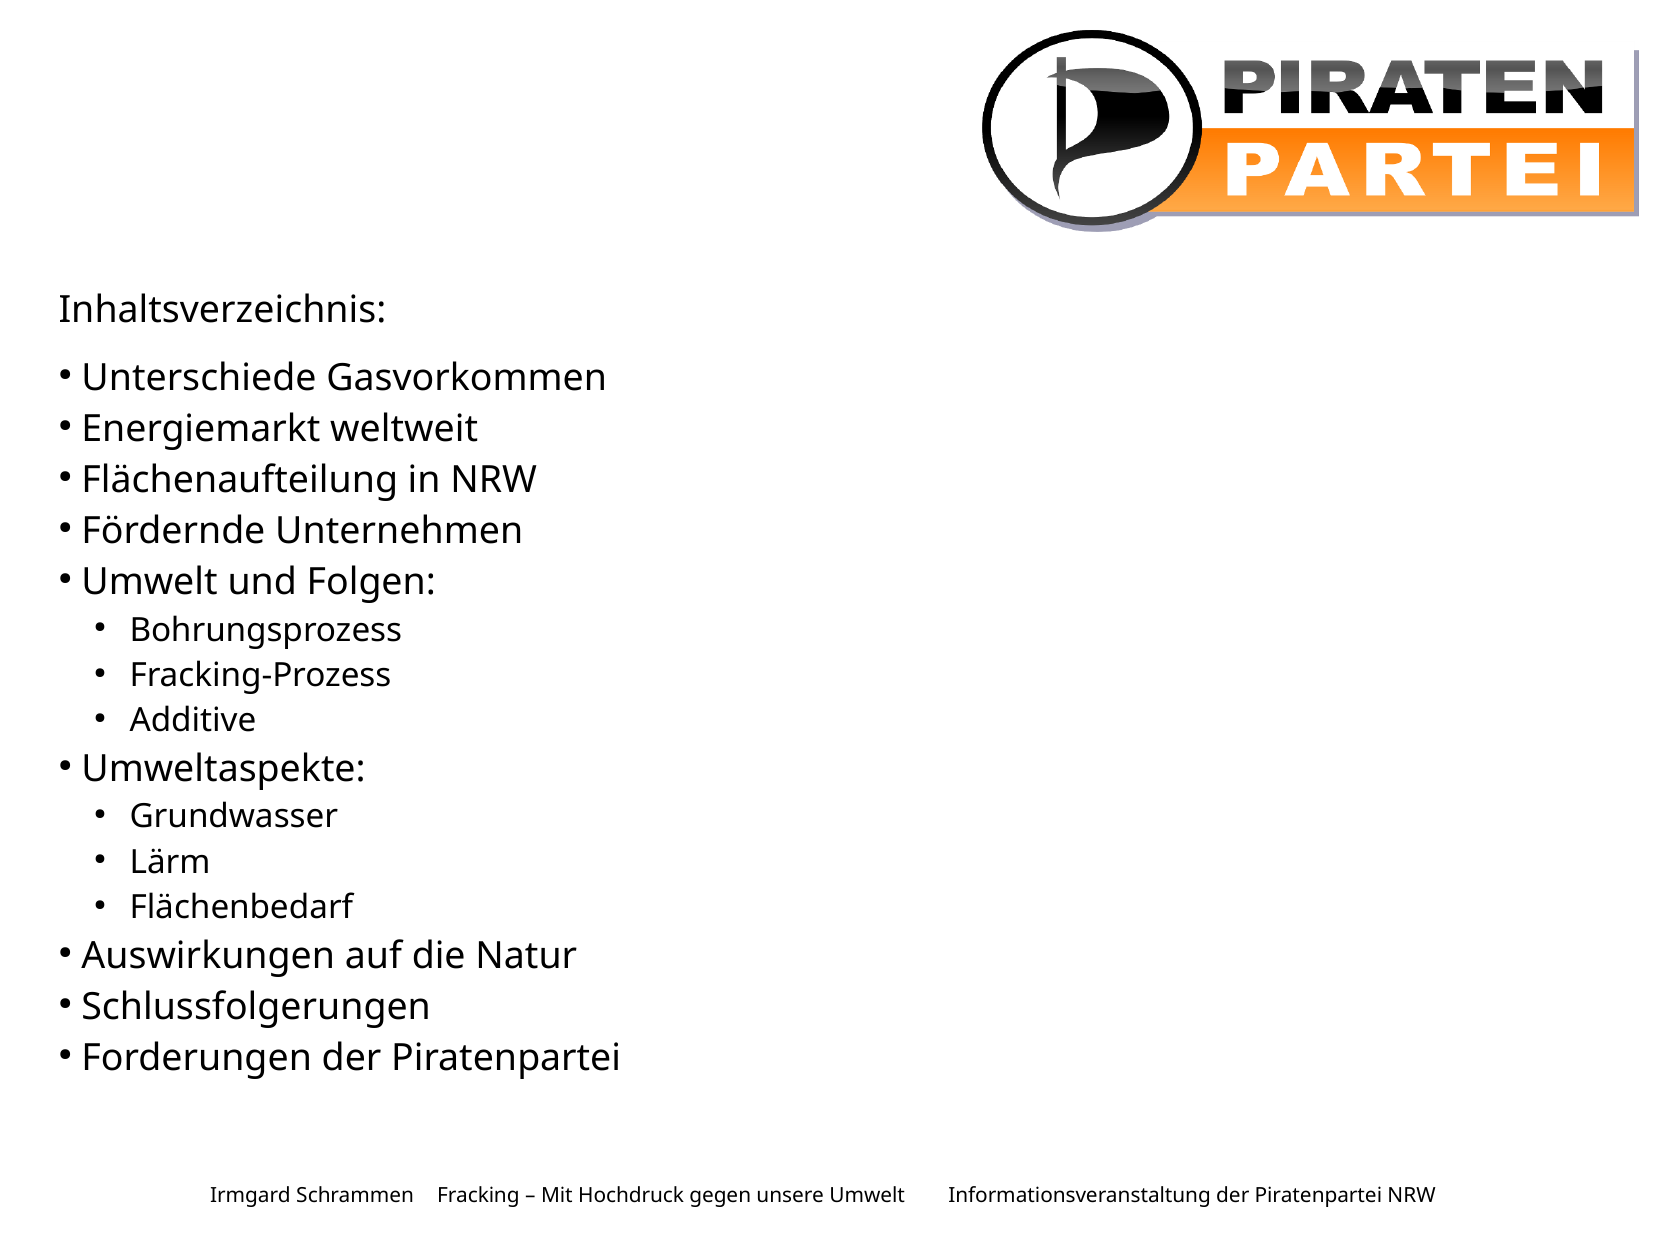

#
Inhaltsverzeichnis:
 Unterschiede Gasvorkommen
 Energiemarkt weltweit
 Flächenaufteilung in NRW
 Fördernde Unternehmen
 Umwelt und Folgen:
Bohrungsprozess
Fracking-Prozess
Additive
 Umweltaspekte:
Grundwasser
Lärm
Flächenbedarf
 Auswirkungen auf die Natur
 Schlussfolgerungen
 Forderungen der Piratenpartei
Irmgard Schrammen	 Fracking – Mit Hochdruck gegen unsere Umwelt 	Informationsveranstaltung der Piratenpartei NRW